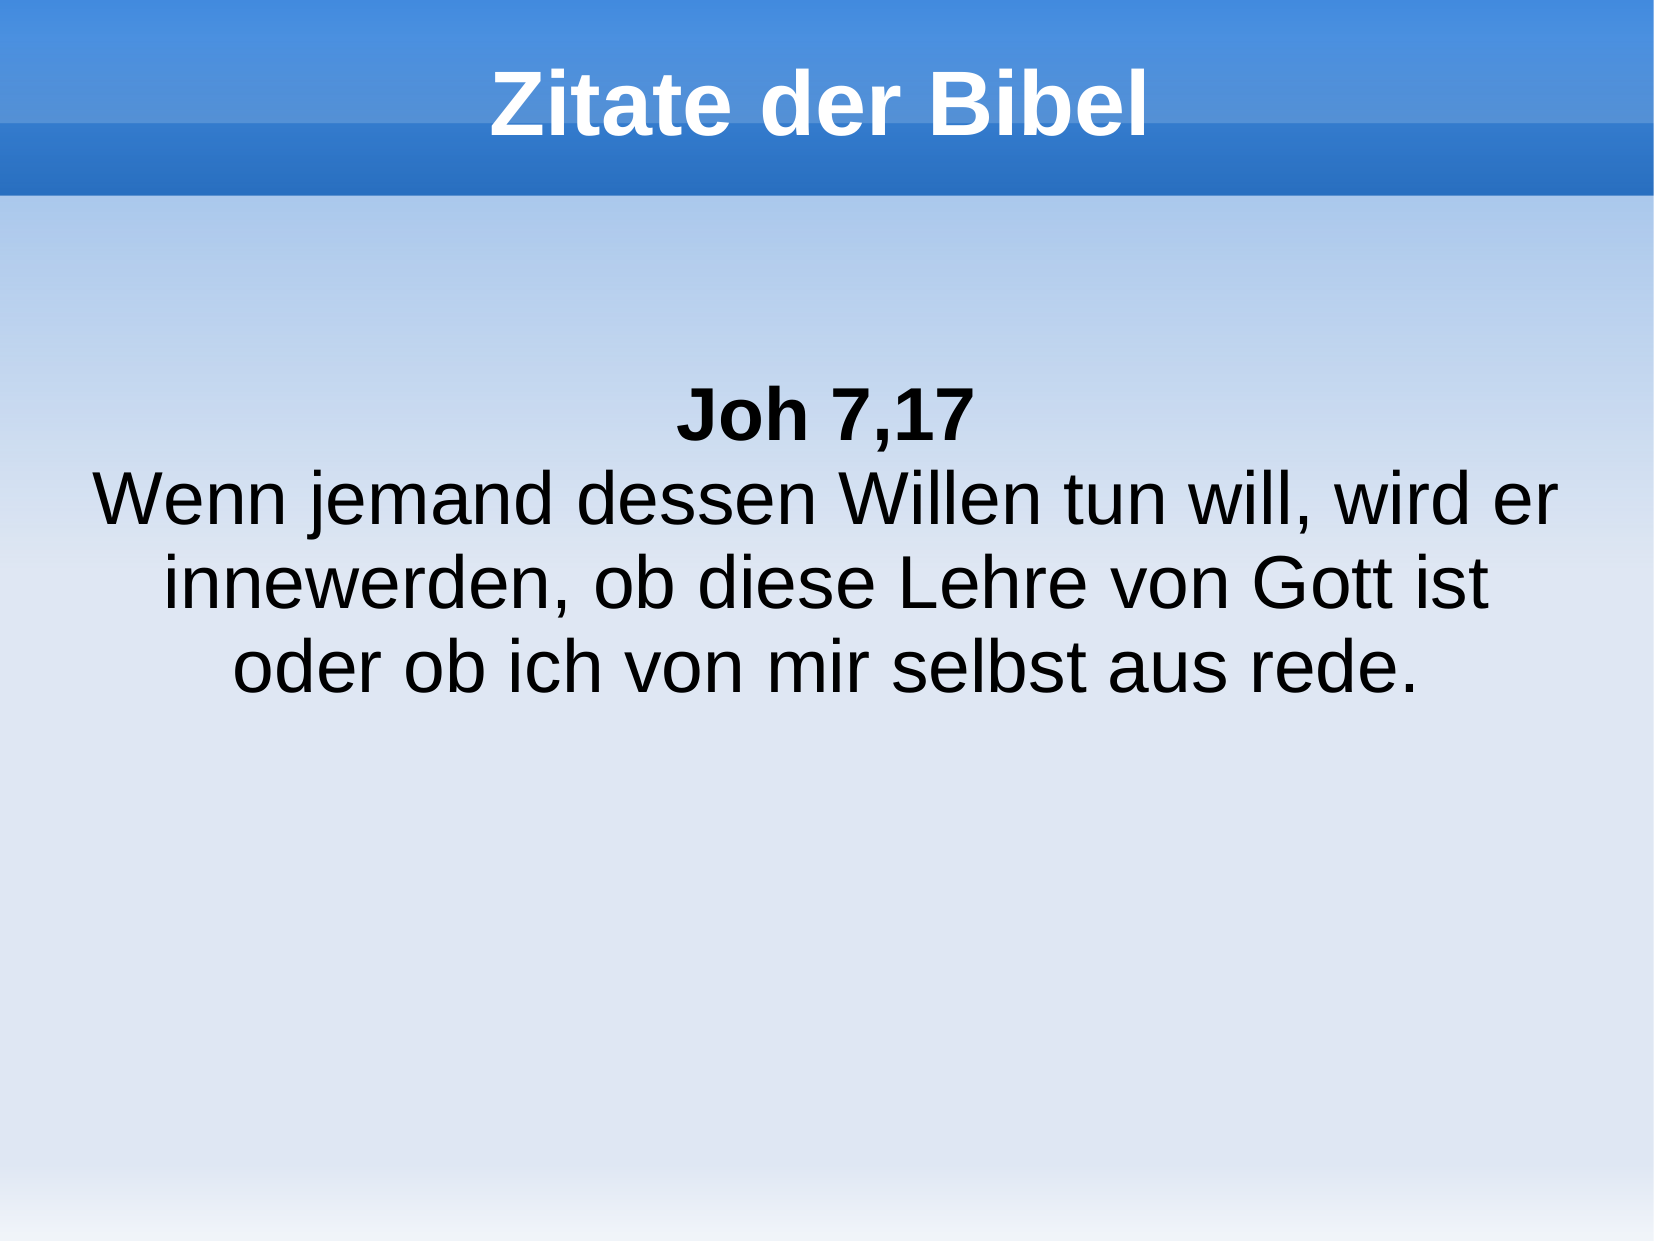

# Zitate der Bibel
Joh 7,17
Wenn jemand dessen Willen tun will, wird er innewerden, ob diese Lehre von Gott ist oder ob ich von mir selbst aus rede.